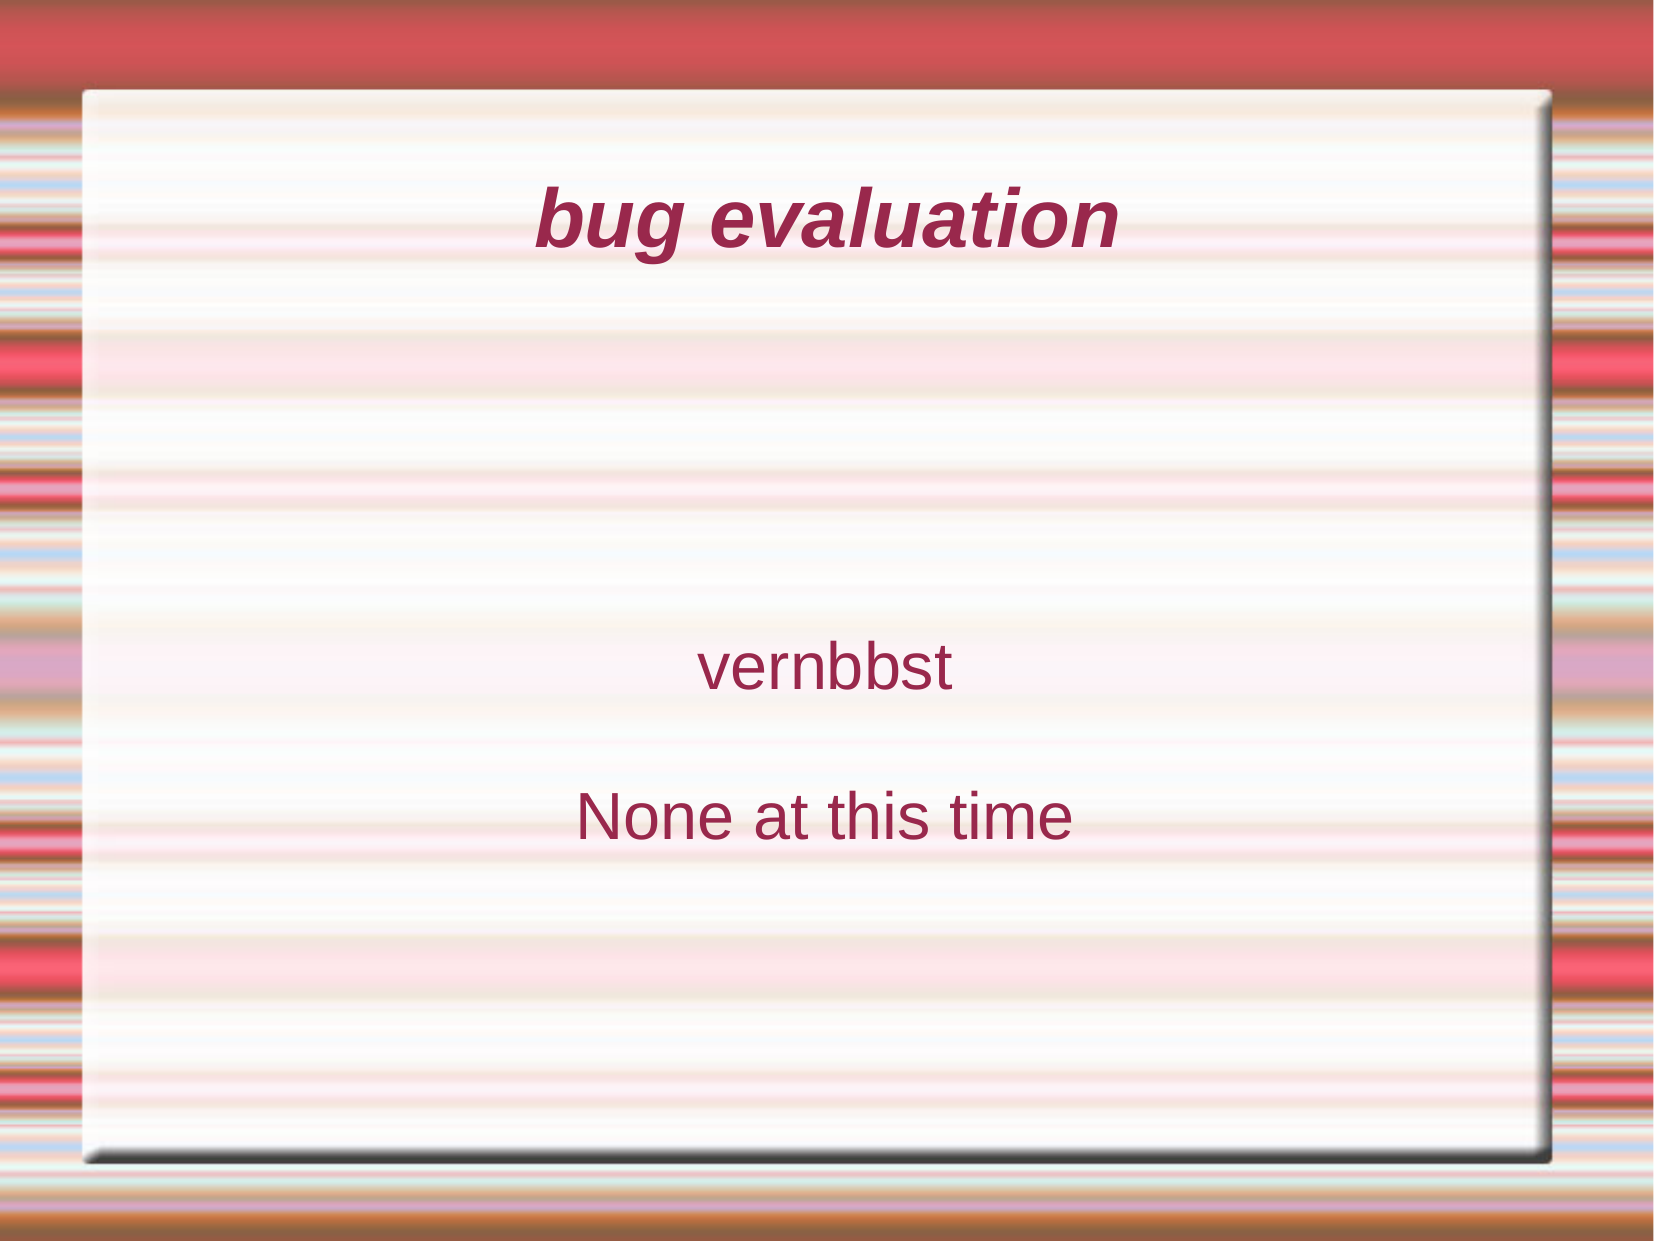

# bug evaluation
vernbbst
None at this time